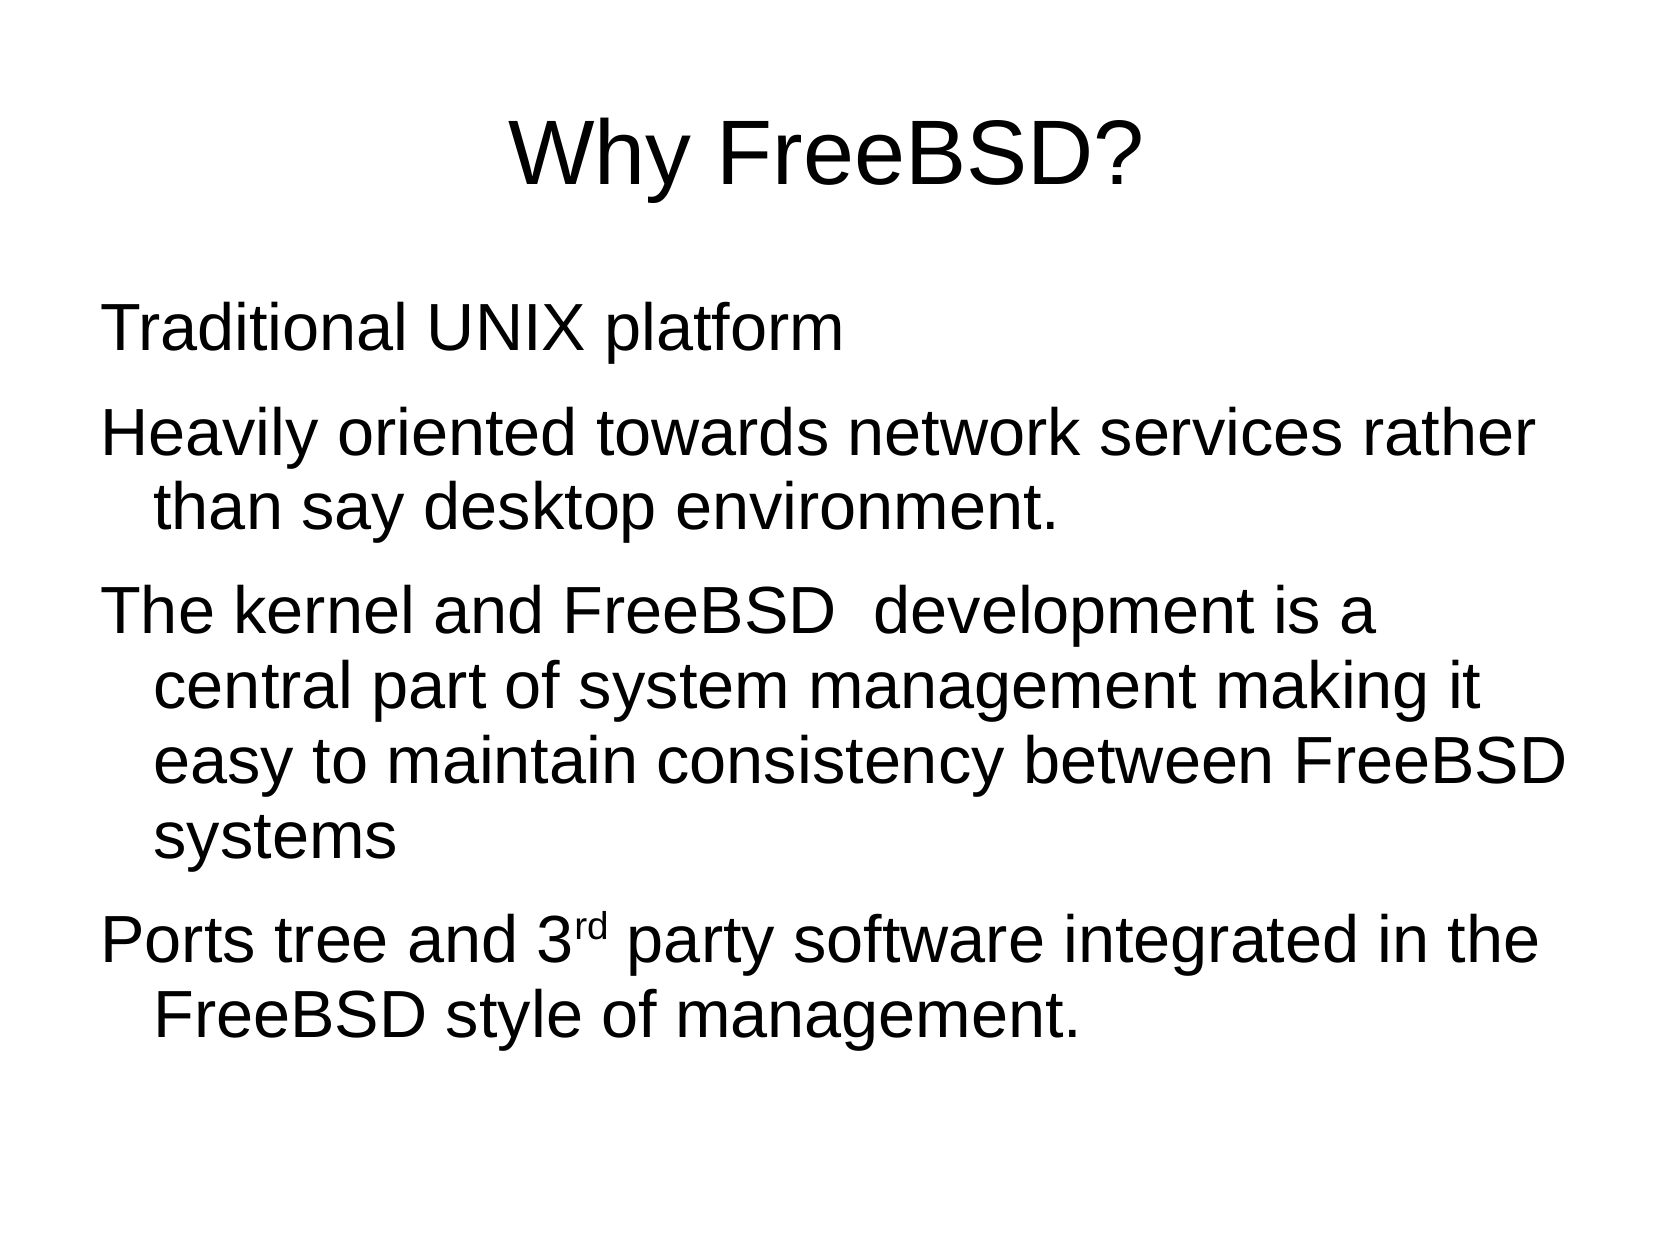

# Why FreeBSD?
Traditional UNIX platform
Heavily oriented towards network services rather than say desktop environment.
The kernel and FreeBSD development is a central part of system management making it easy to maintain consistency between FreeBSD systems
Ports tree and 3rd party software integrated in the FreeBSD style of management.